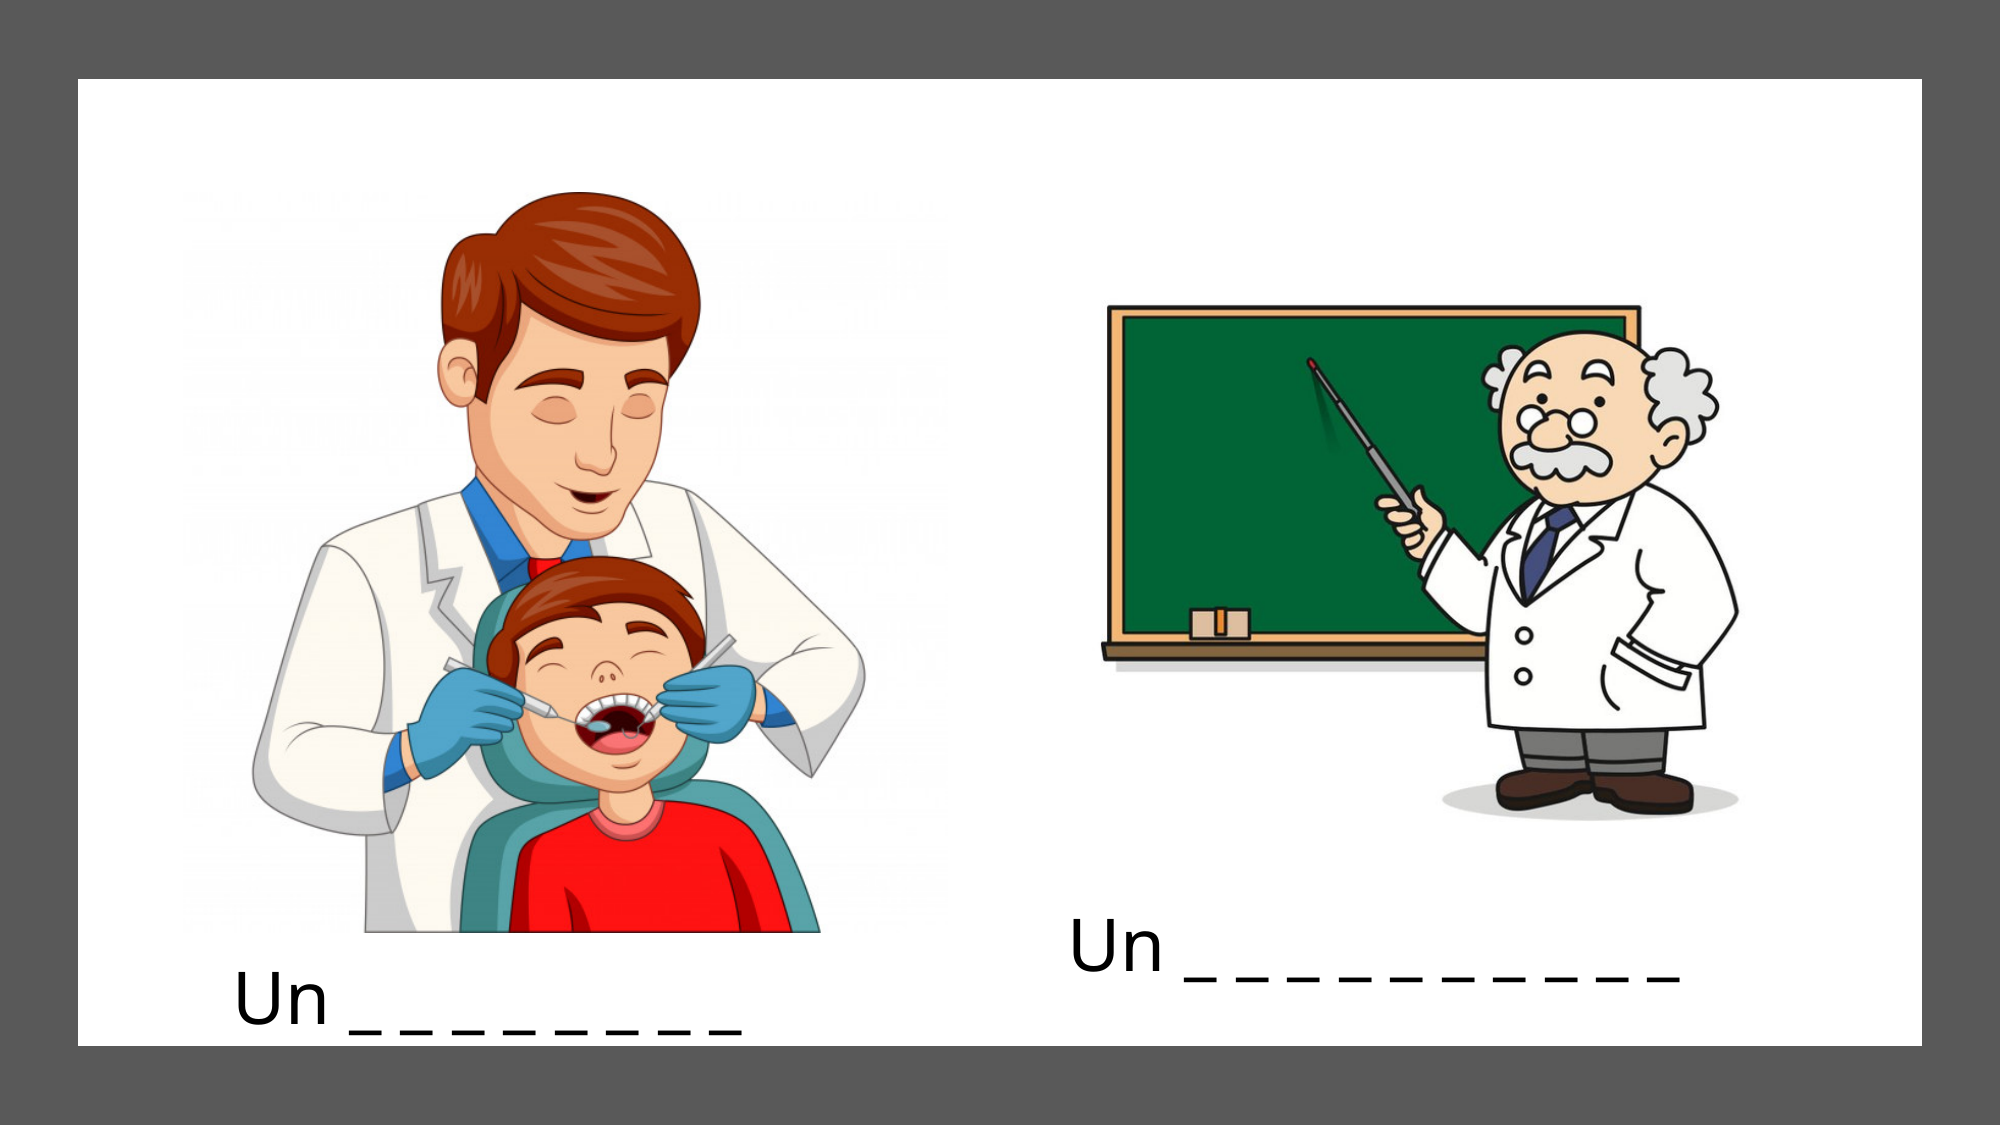

Un _ _ _ _ _ _ _ _ _ _
Un _ _ _ _ _ _ _ _